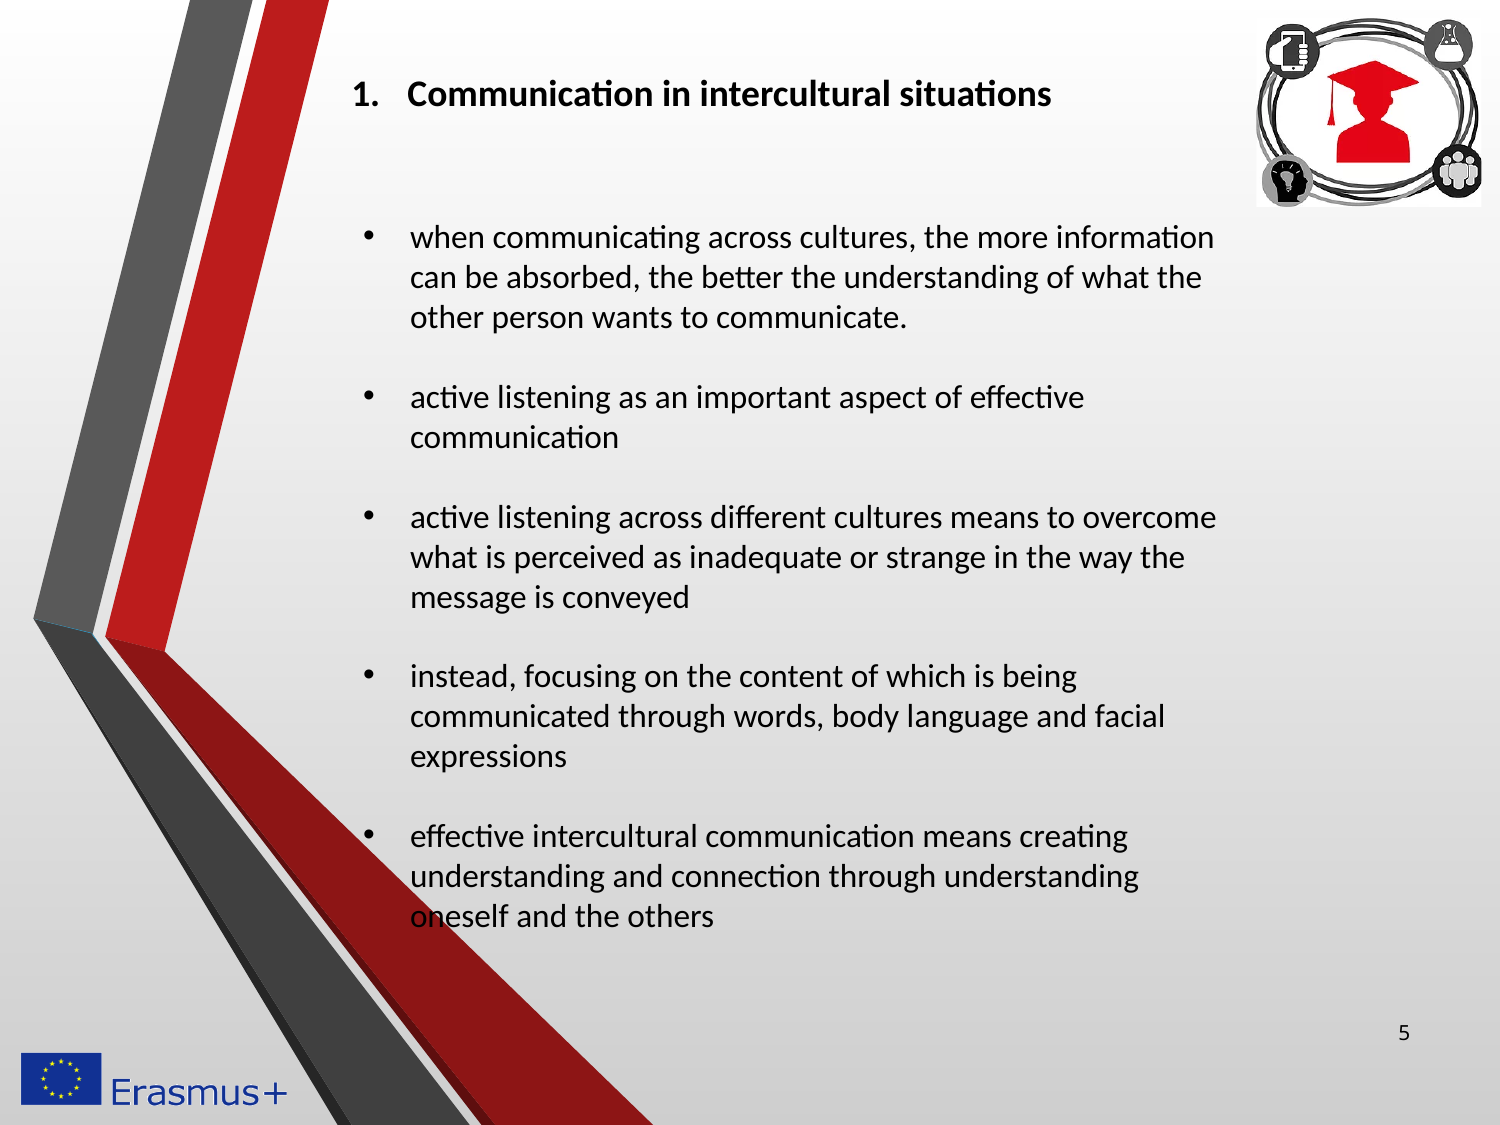

Communication in intercultural situations
when communicating across cultures, the more information can be absorbed, the better the understanding of what the other person wants to communicate.
active listening as an important aspect of effective communication
active listening across different cultures means to overcome what is perceived as inadequate or strange in the way the message is conveyed
instead, focusing on the content of which is being communicated through words, body language and facial expressions
effective intercultural communication means creating understanding and connection through understanding oneself and the others